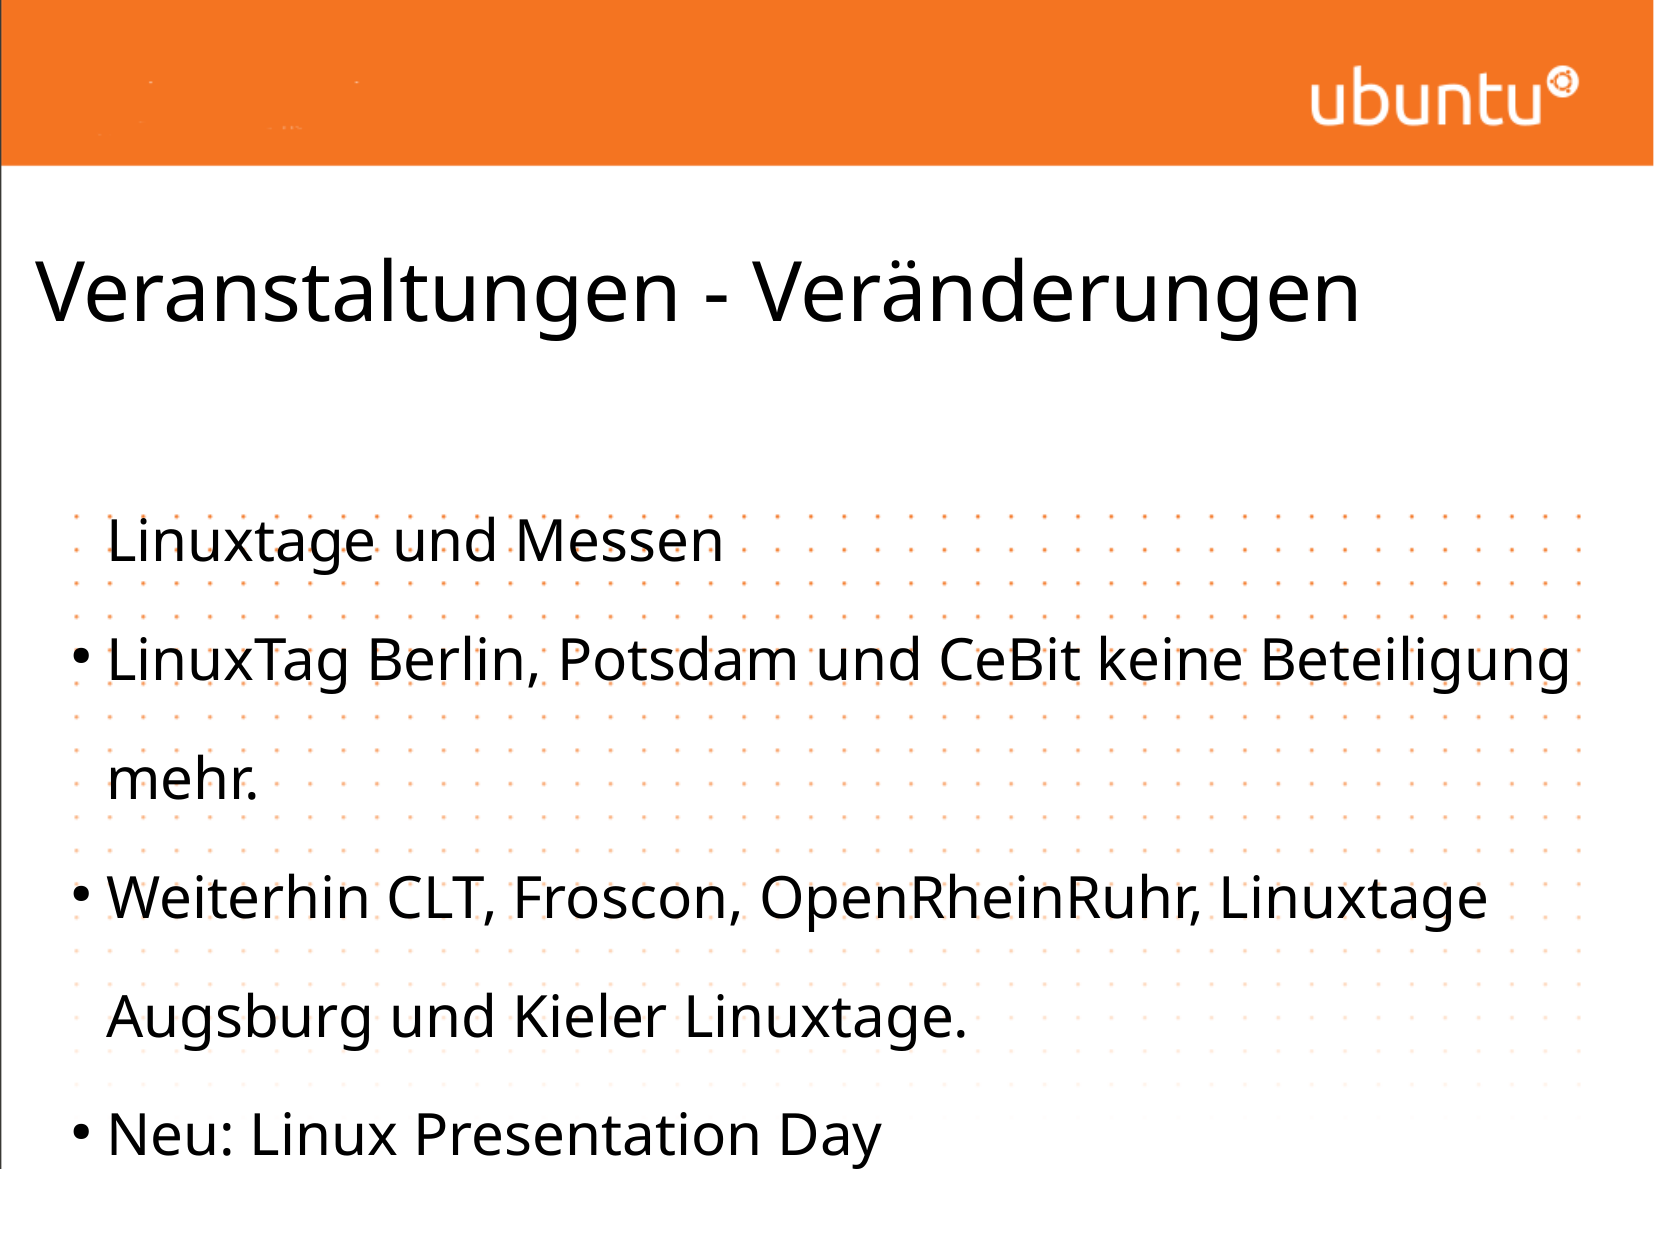

# Veranstaltungen - Veränderungen
Linuxtage und Messen
LinuxTag Berlin, Potsdam und CeBit keine Beteiligung mehr.
Weiterhin CLT, Froscon, OpenRheinRuhr, Linuxtage Augsburg und Kieler Linuxtage.
Neu: Linux Presentation Day